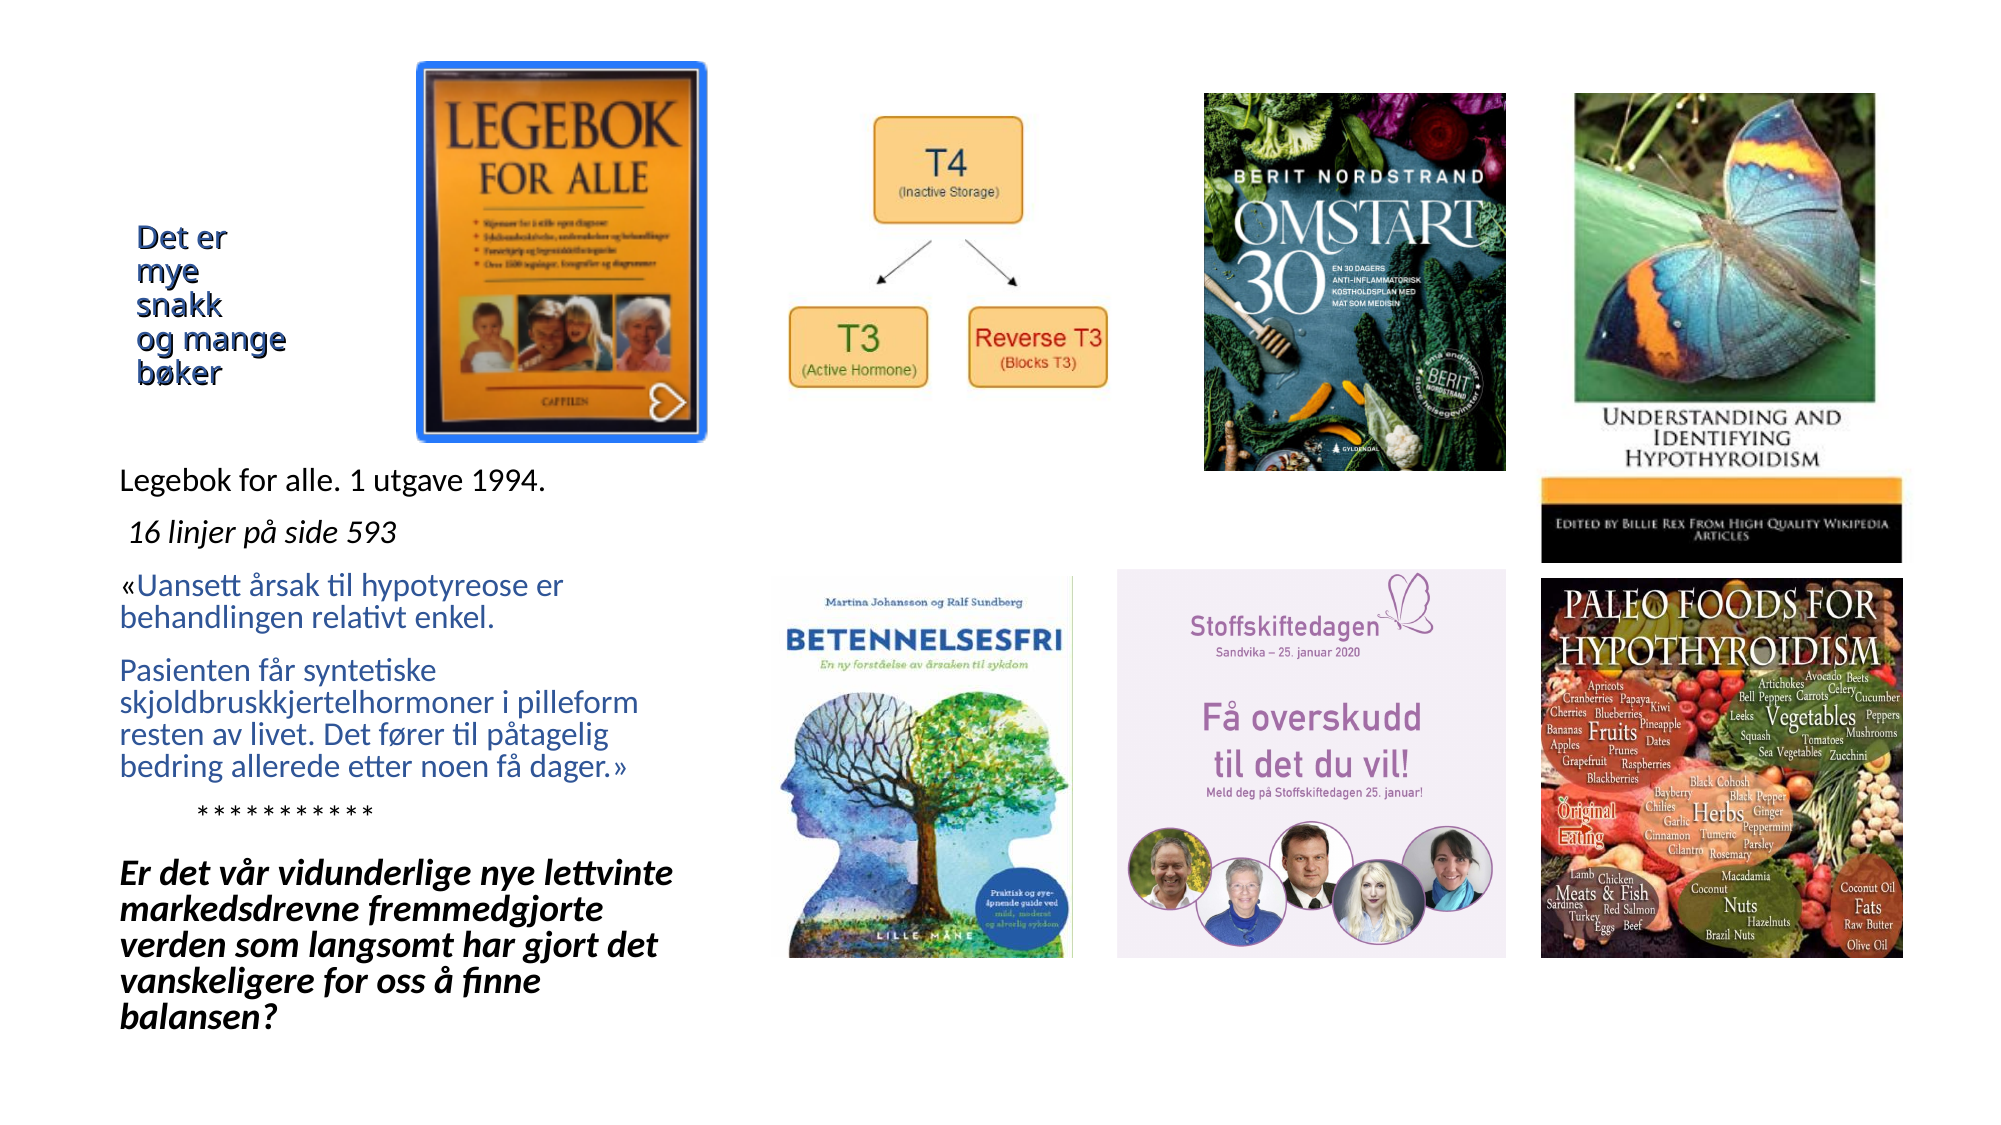

# Det er mye snakk og mange bøker
Legebok for alle. 1 utgave 1994.
 16 linjer på side 593
«Uansett årsak til hypotyreose er behandlingen relativt enkel.
Pasienten får syntetiske skjoldbruskkjertelhormoner i pilleform resten av livet. Det fører til påtagelig bedring allerede etter noen få dager.»
	***********
Er det vår vidunderlige nye lettvinte markedsdrevne fremmedgjorte verden som langsomt har gjort det vanskeligere for oss å finne balansen?